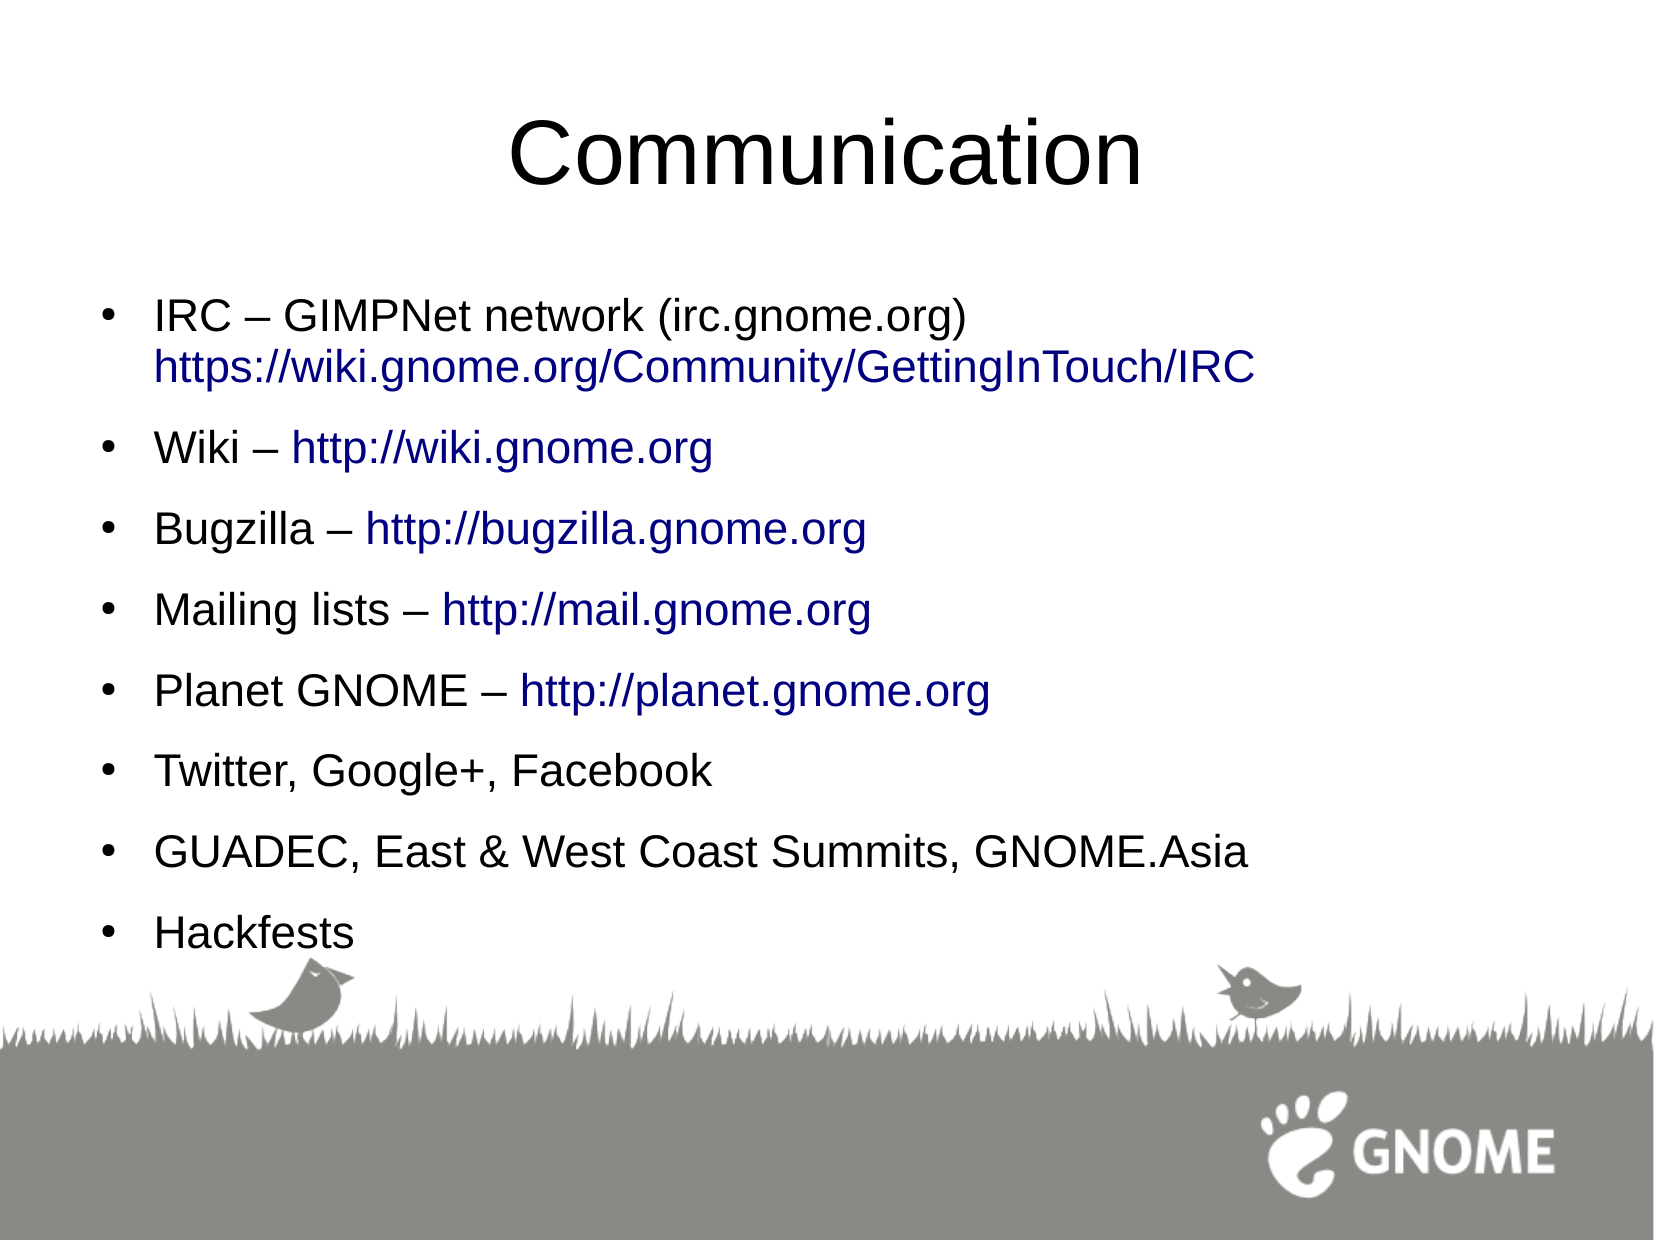

# Communication
IRC – GIMPNet network (irc.gnome.org) https://wiki.gnome.org/Community/GettingInTouch/IRC
Wiki – http://wiki.gnome.org
Bugzilla – http://bugzilla.gnome.org
Mailing lists – http://mail.gnome.org
Planet GNOME – http://planet.gnome.org
Twitter, Google+, Facebook
GUADEC, East & West Coast Summits, GNOME.Asia
Hackfests